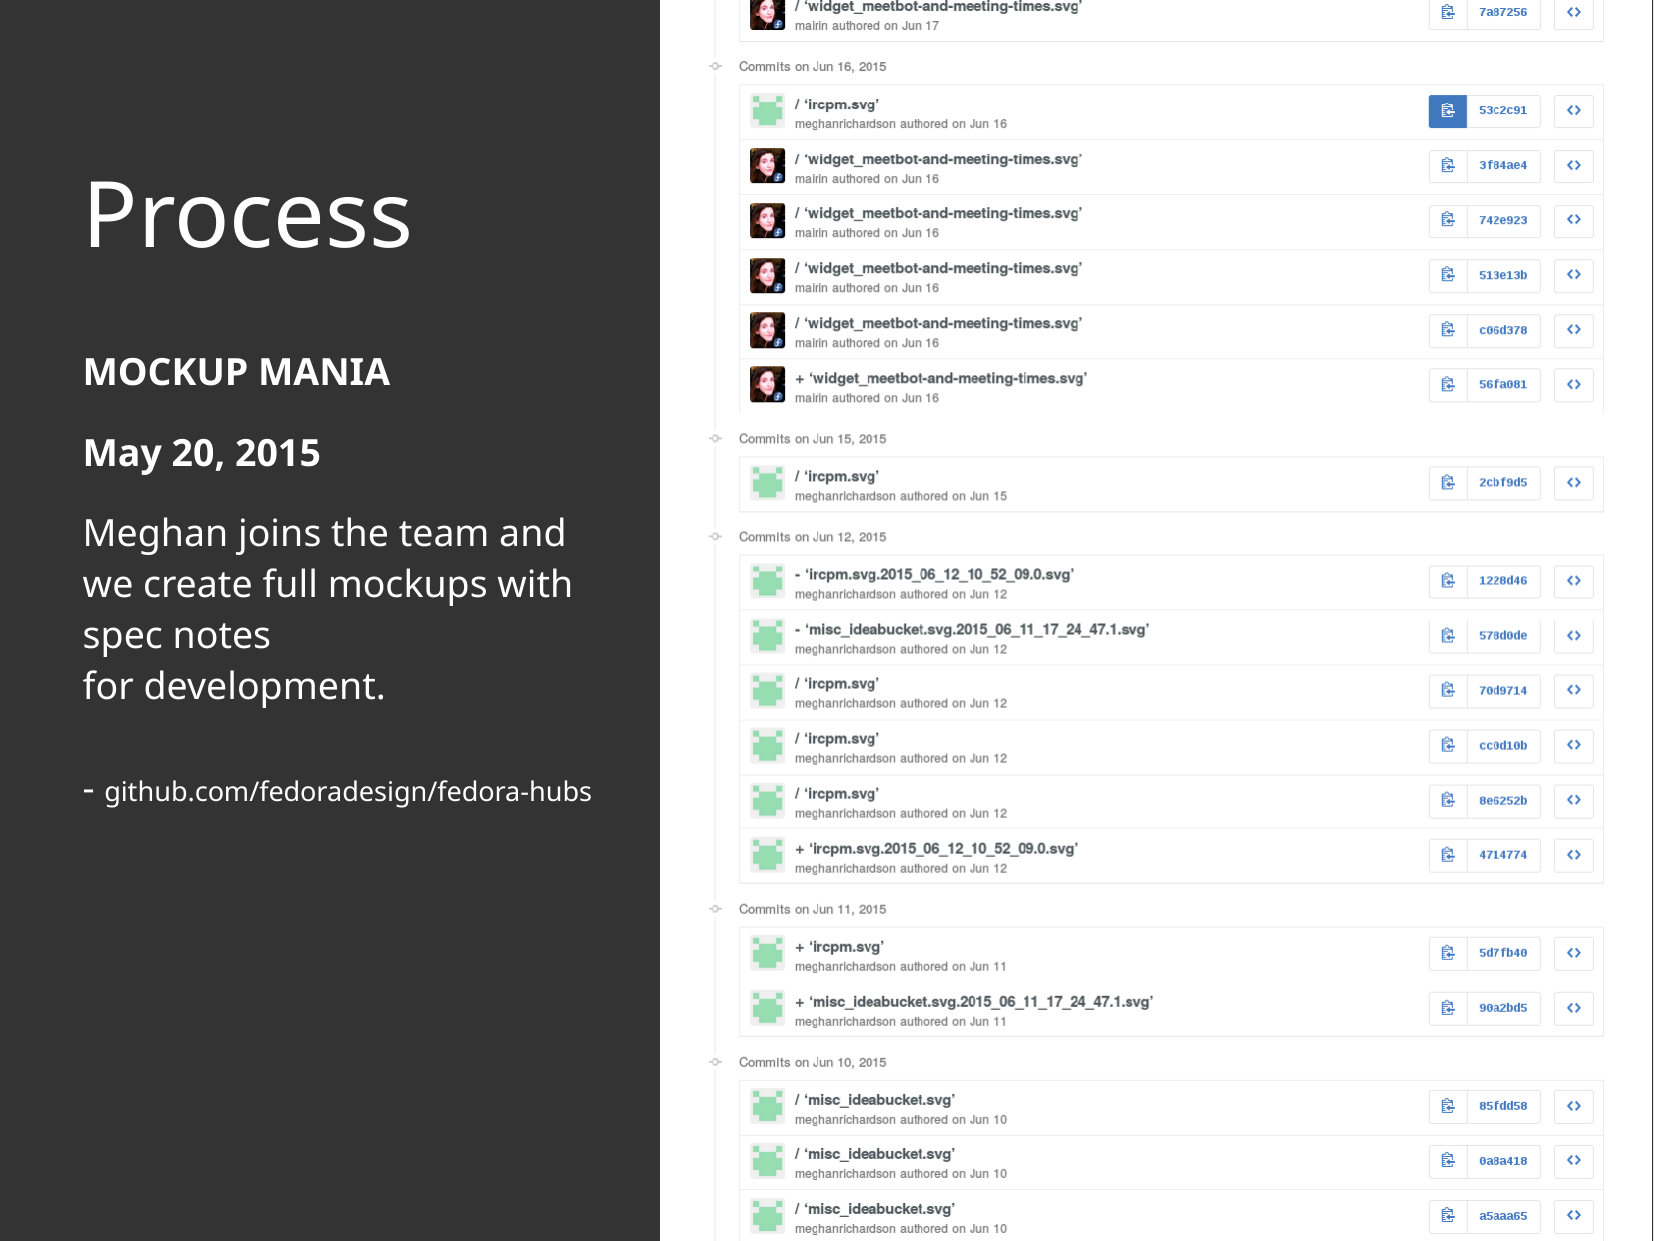

# Process
MOCKUP MANIA
May 20, 2015
Meghan joins the team and we create full mockups with spec notes
for development.
- github.com/fedoradesign/fedora-hubs